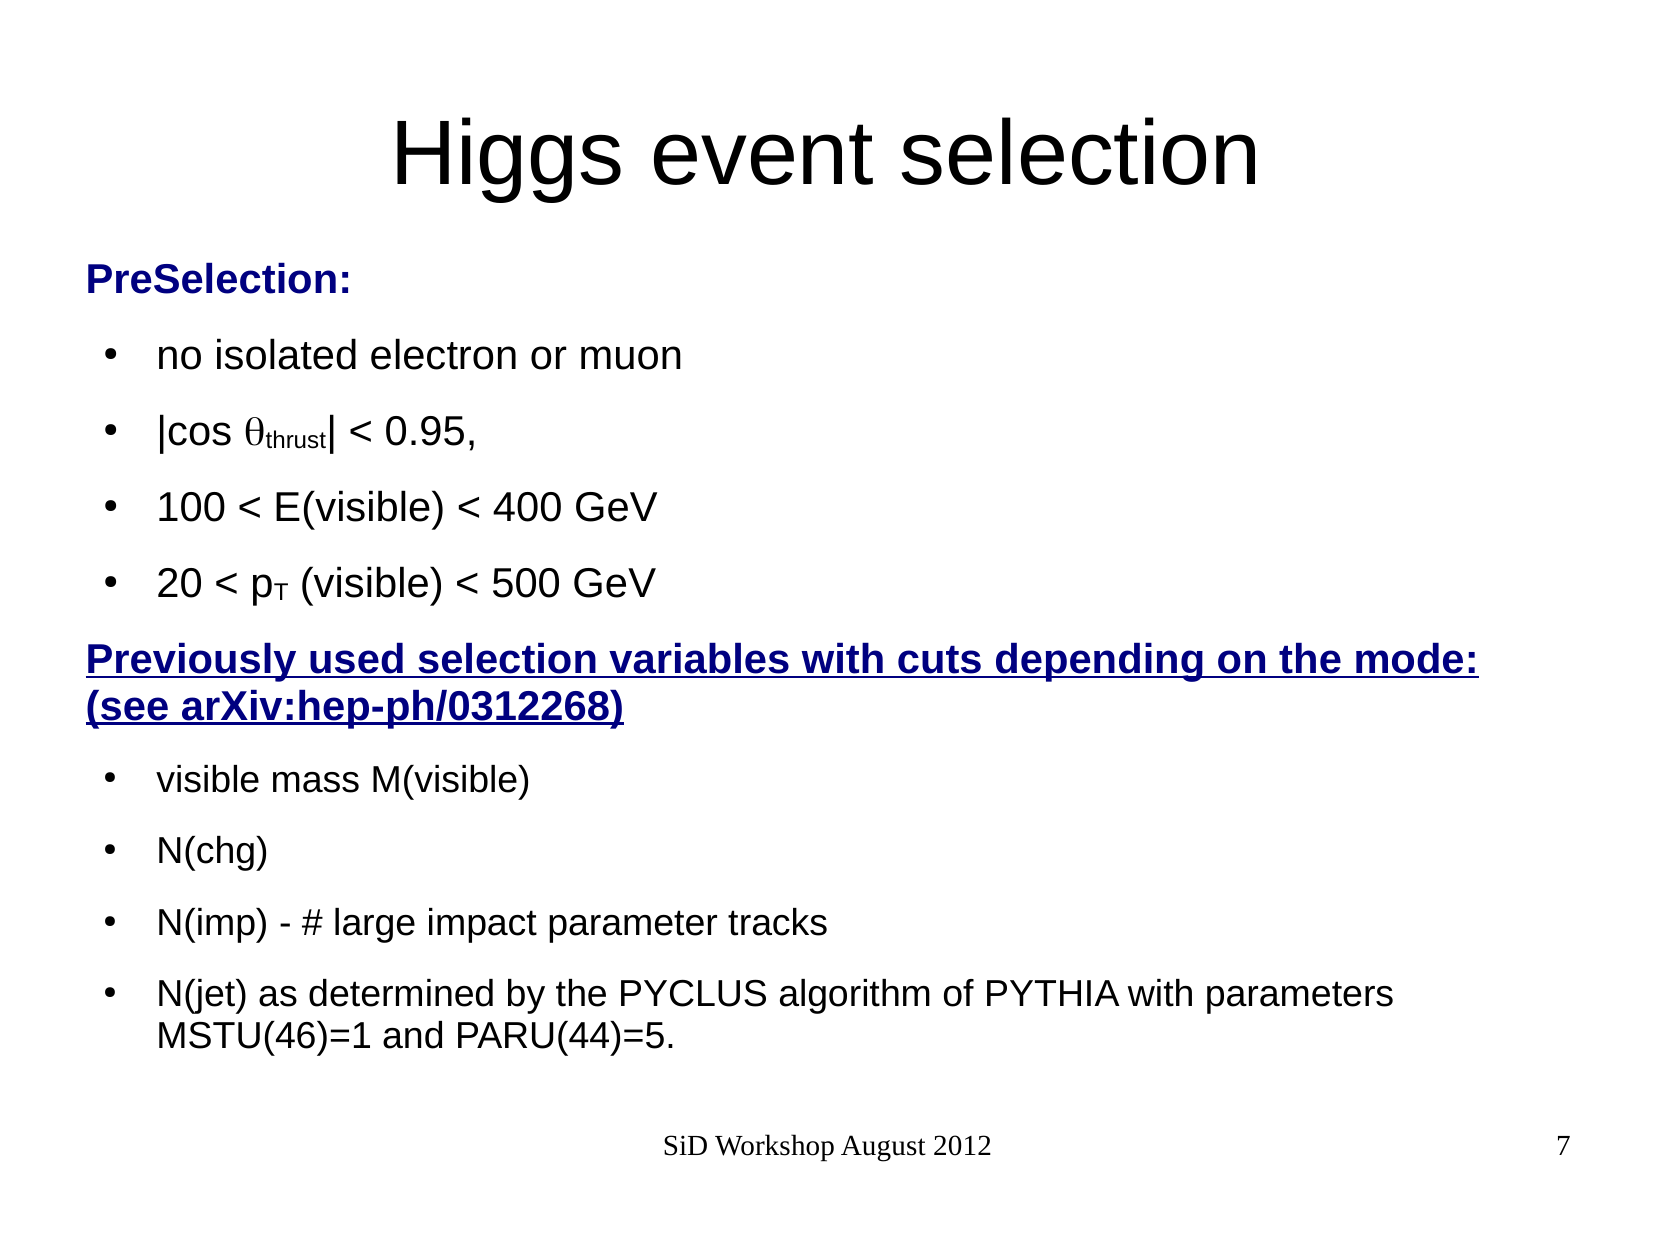

# Higgs event selection
PreSelection:
no isolated electron or muon
|cos qthrust| < 0.95,
100 < E(visible) < 400 GeV
20 < pT (visible) < 500 GeV
Previously used selection variables with cuts depending on the mode: (see arXiv:hep-ph/0312268)
visible mass M(visible)
N(chg)
N(imp) - # large impact parameter tracks
N(jet) as determined by the PYCLUS algorithm of PYTHIA with parameters MSTU(46)=1 and PARU(44)=5.
SiD Workshop August 2012
7